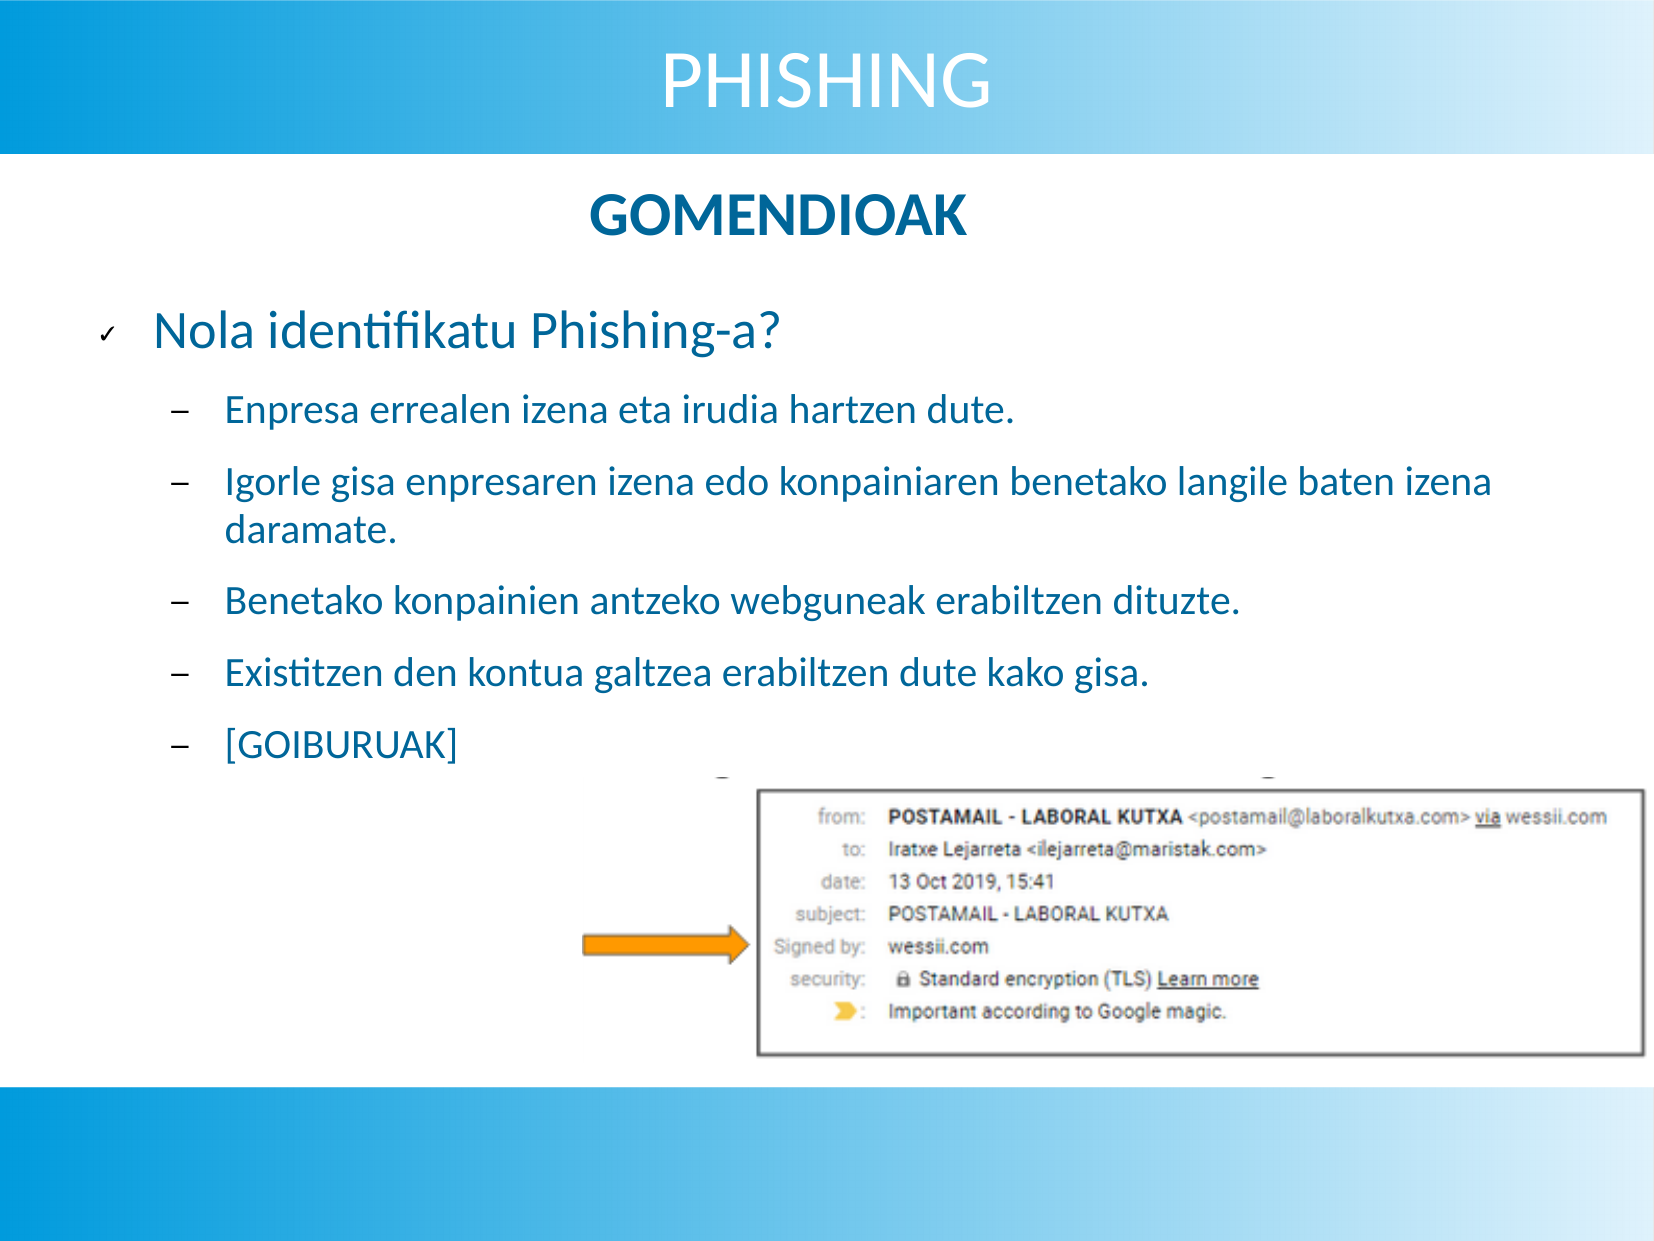

# PHISHING
GOMENDIOAK
Nola identifikatu Phishing-a?
Enpresa errealen izena eta irudia hartzen dute.
Igorle gisa enpresaren izena edo konpainiaren benetako langile baten izena daramate.
Benetako konpainien antzeko webguneak erabiltzen dituzte.
Existitzen den kontua galtzea erabiltzen dute kako gisa.
[GOIBURUAK]